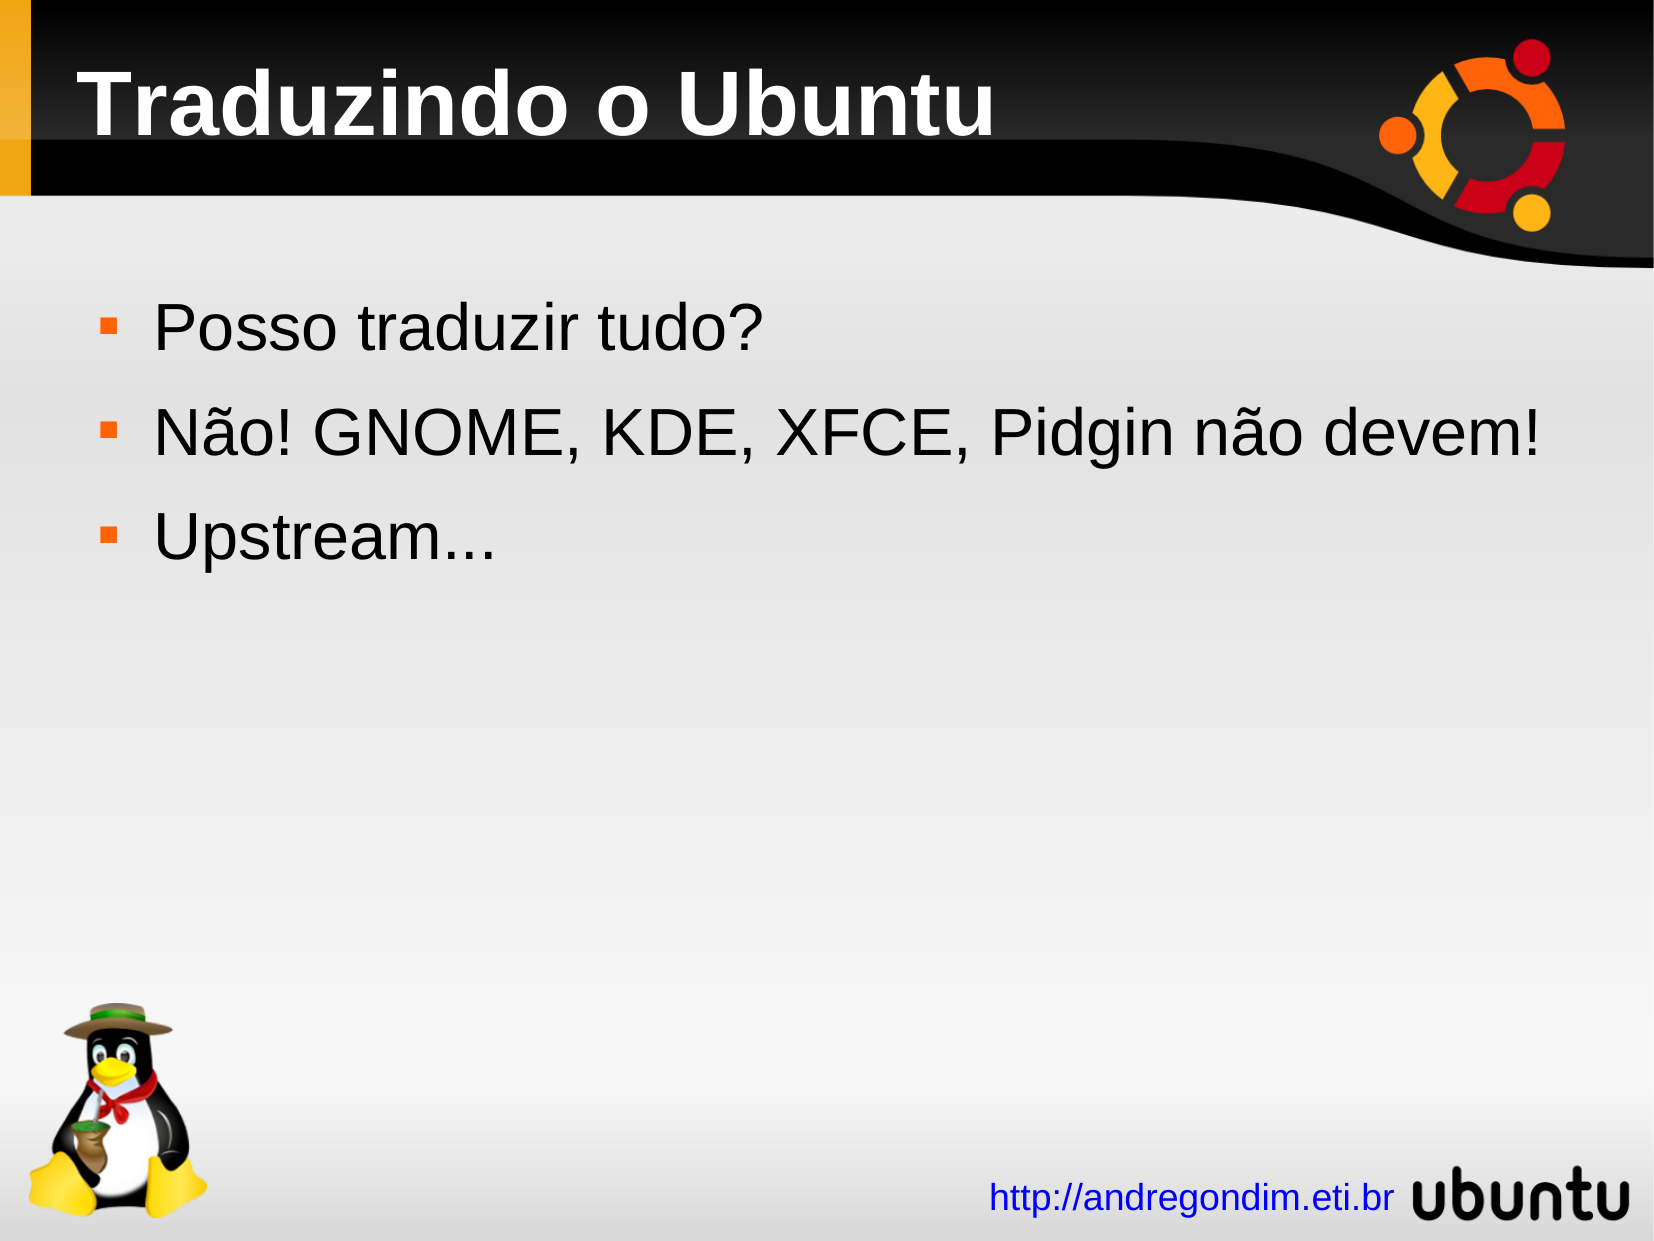

# Traduzindo o Ubuntu
Posso traduzir tudo?
Não! GNOME, KDE, XFCE, Pidgin não devem!
Upstream...